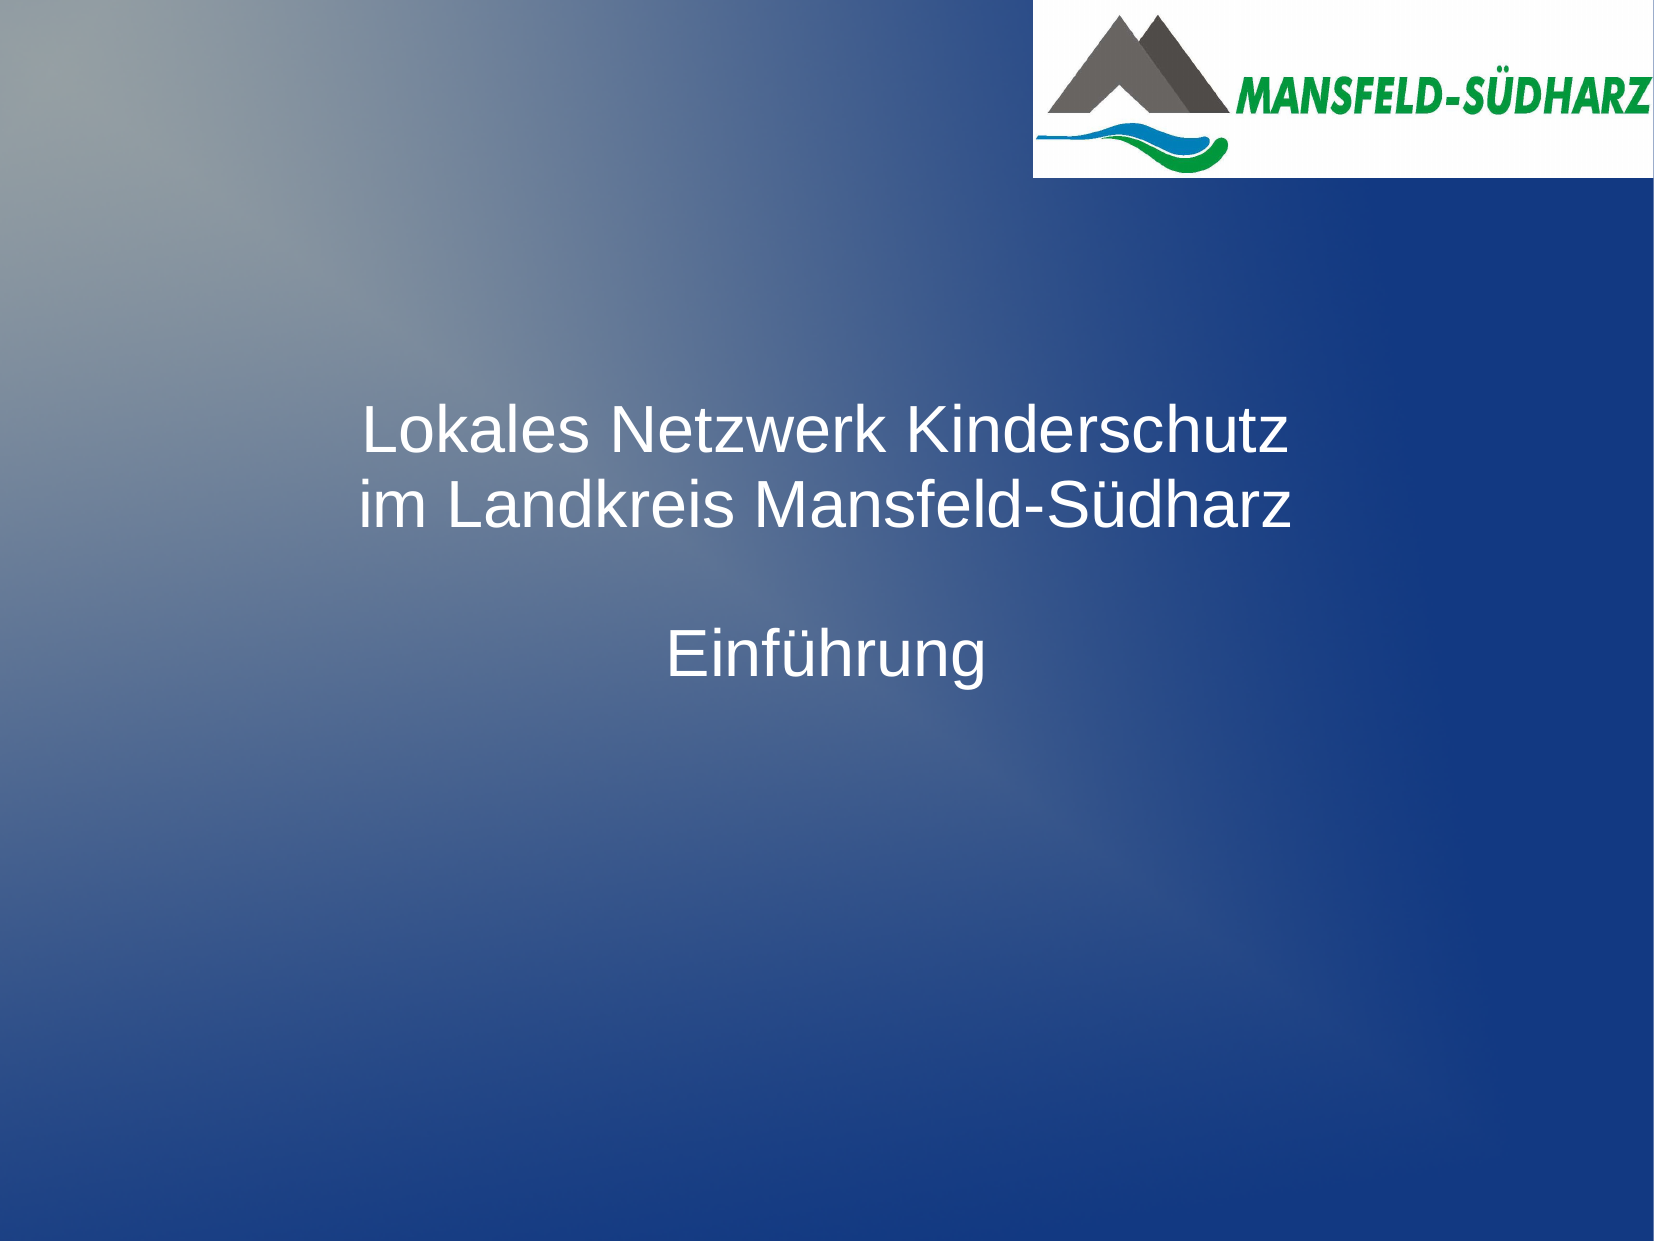

# Lokales Netzwerk Kinderschutz
im Landkreis Mansfeld-Südharz
Einführung